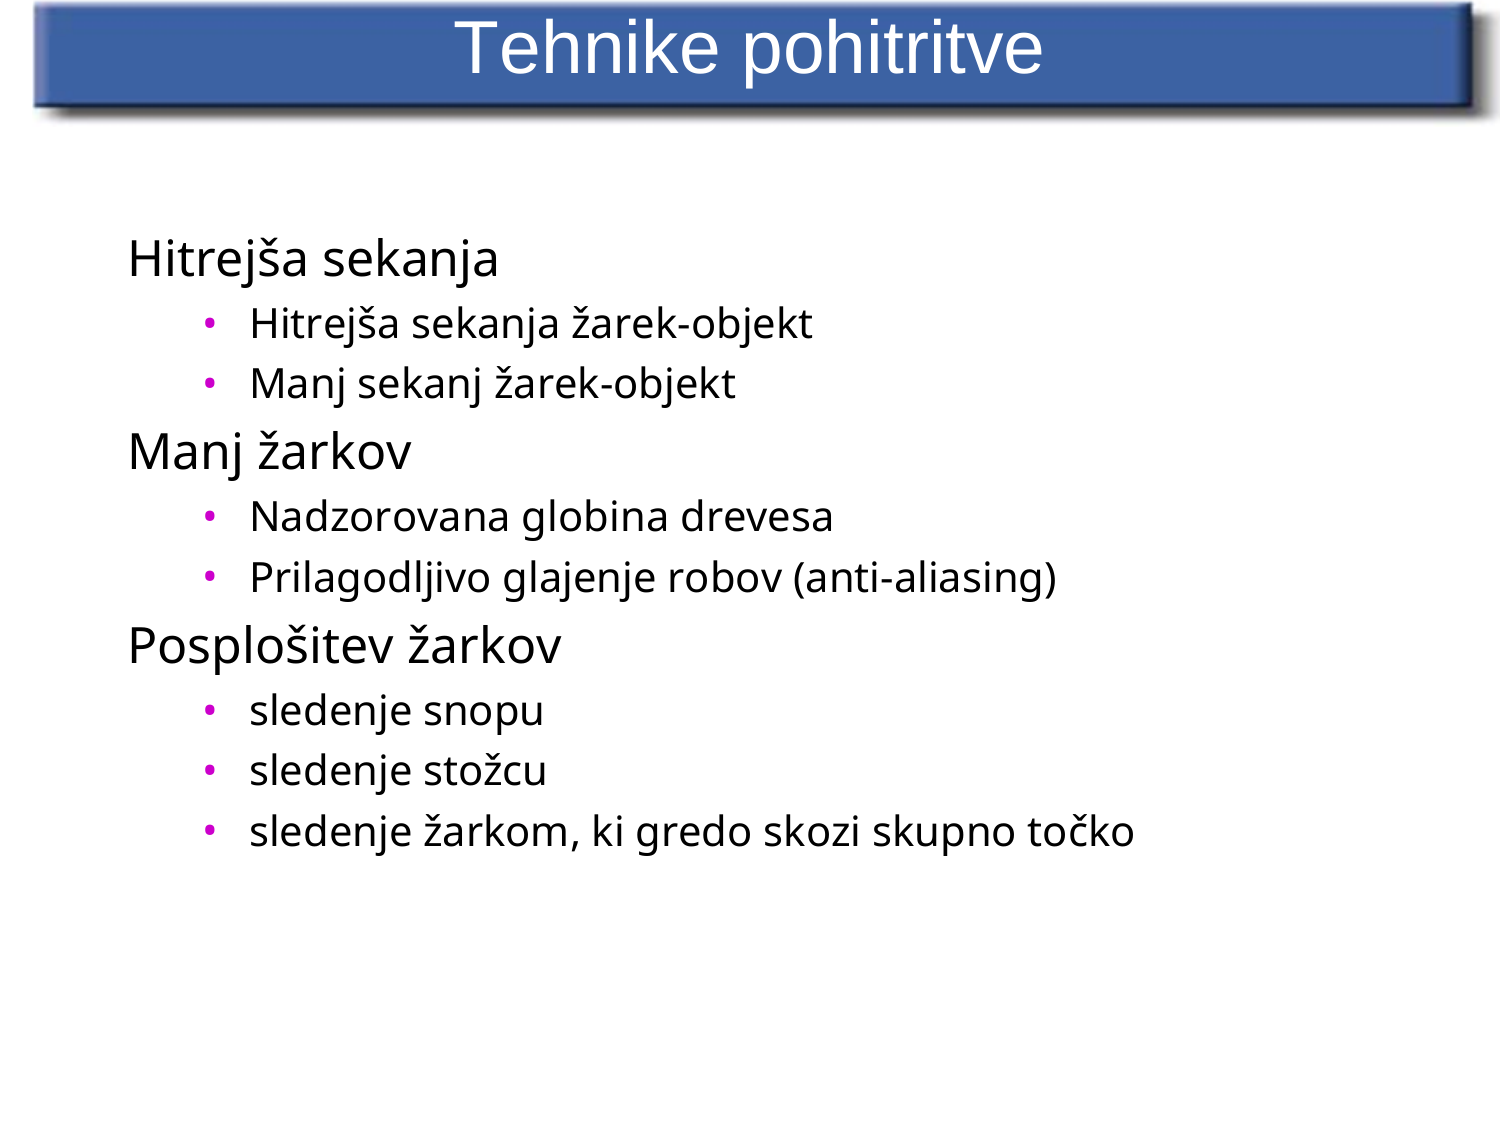

# Tehnike pohitritve
Hitrejša sekanja
Hitrejša sekanja žarek-objekt
Manj sekanj žarek-objekt
Manj žarkov
Nadzorovana globina drevesa
Prilagodljivo glajenje robov (anti-aliasing)
Posplošitev žarkov
sledenje snopu
sledenje stožcu
sledenje žarkom, ki gredo skozi skupno točko